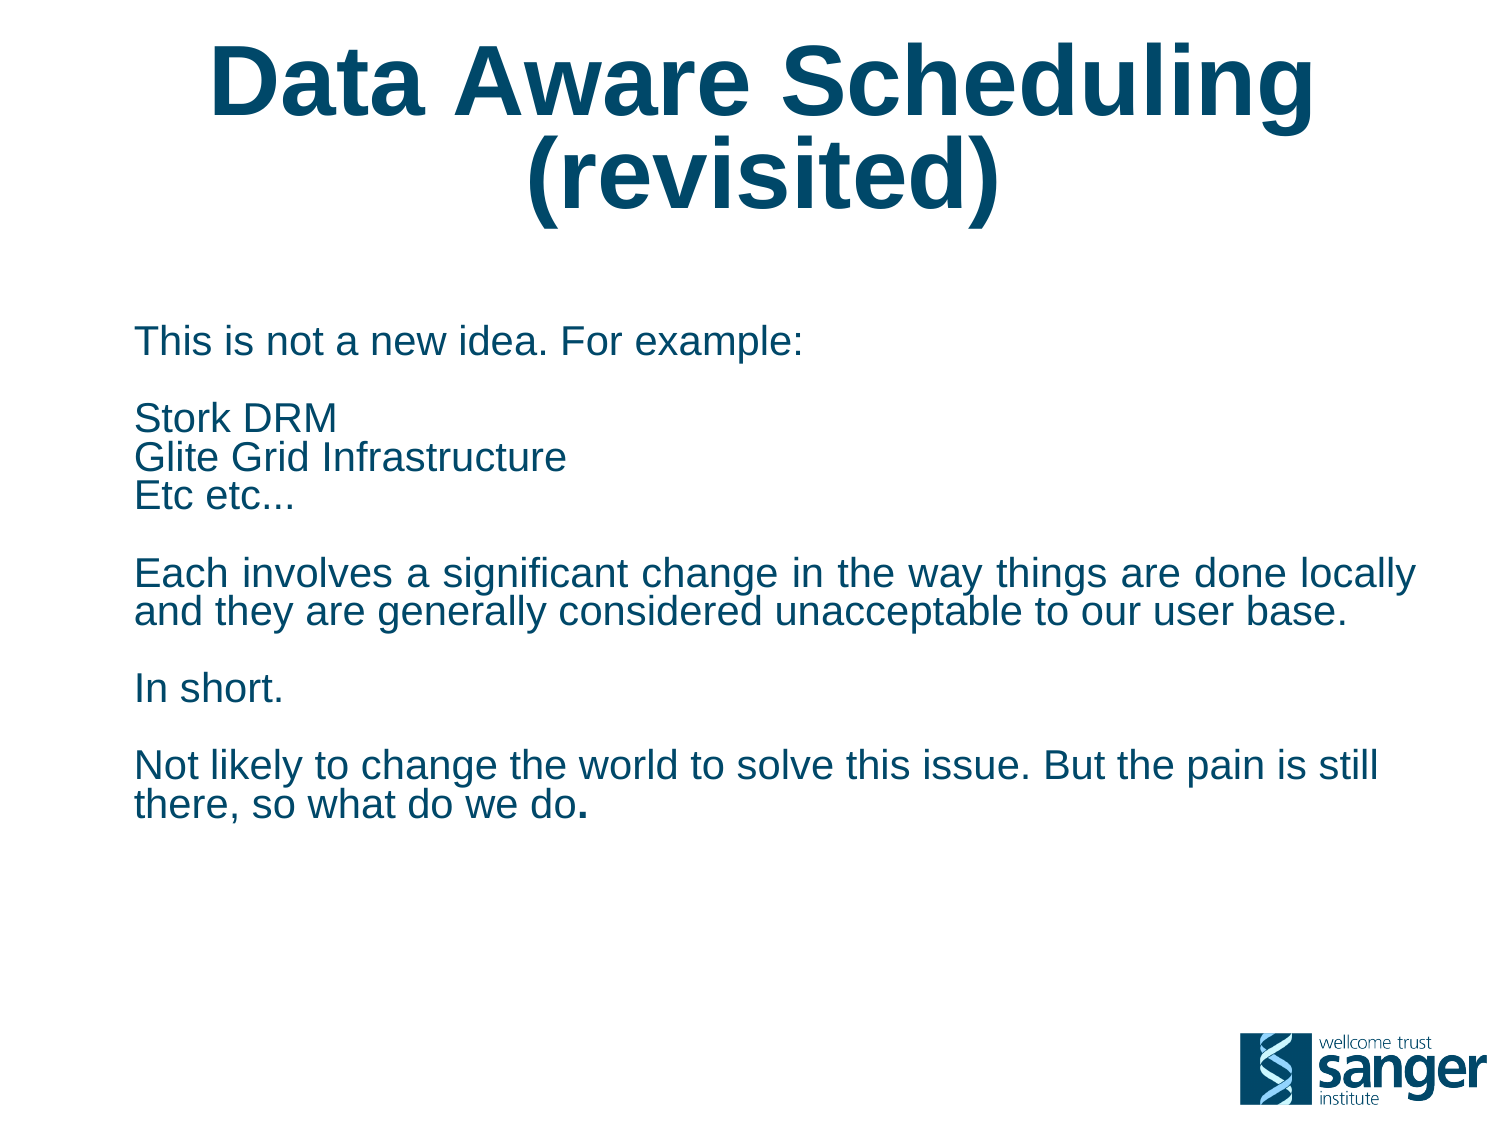

# Data Aware Scheduling (revisited)
This is not a new idea. For example:
Stork DRM
Glite Grid Infrastructure
Etc etc...
Each involves a significant change in the way things are done locally and they are generally considered unacceptable to our user base.
In short.
Not likely to change the world to solve this issue. But the pain is still there, so what do we do.